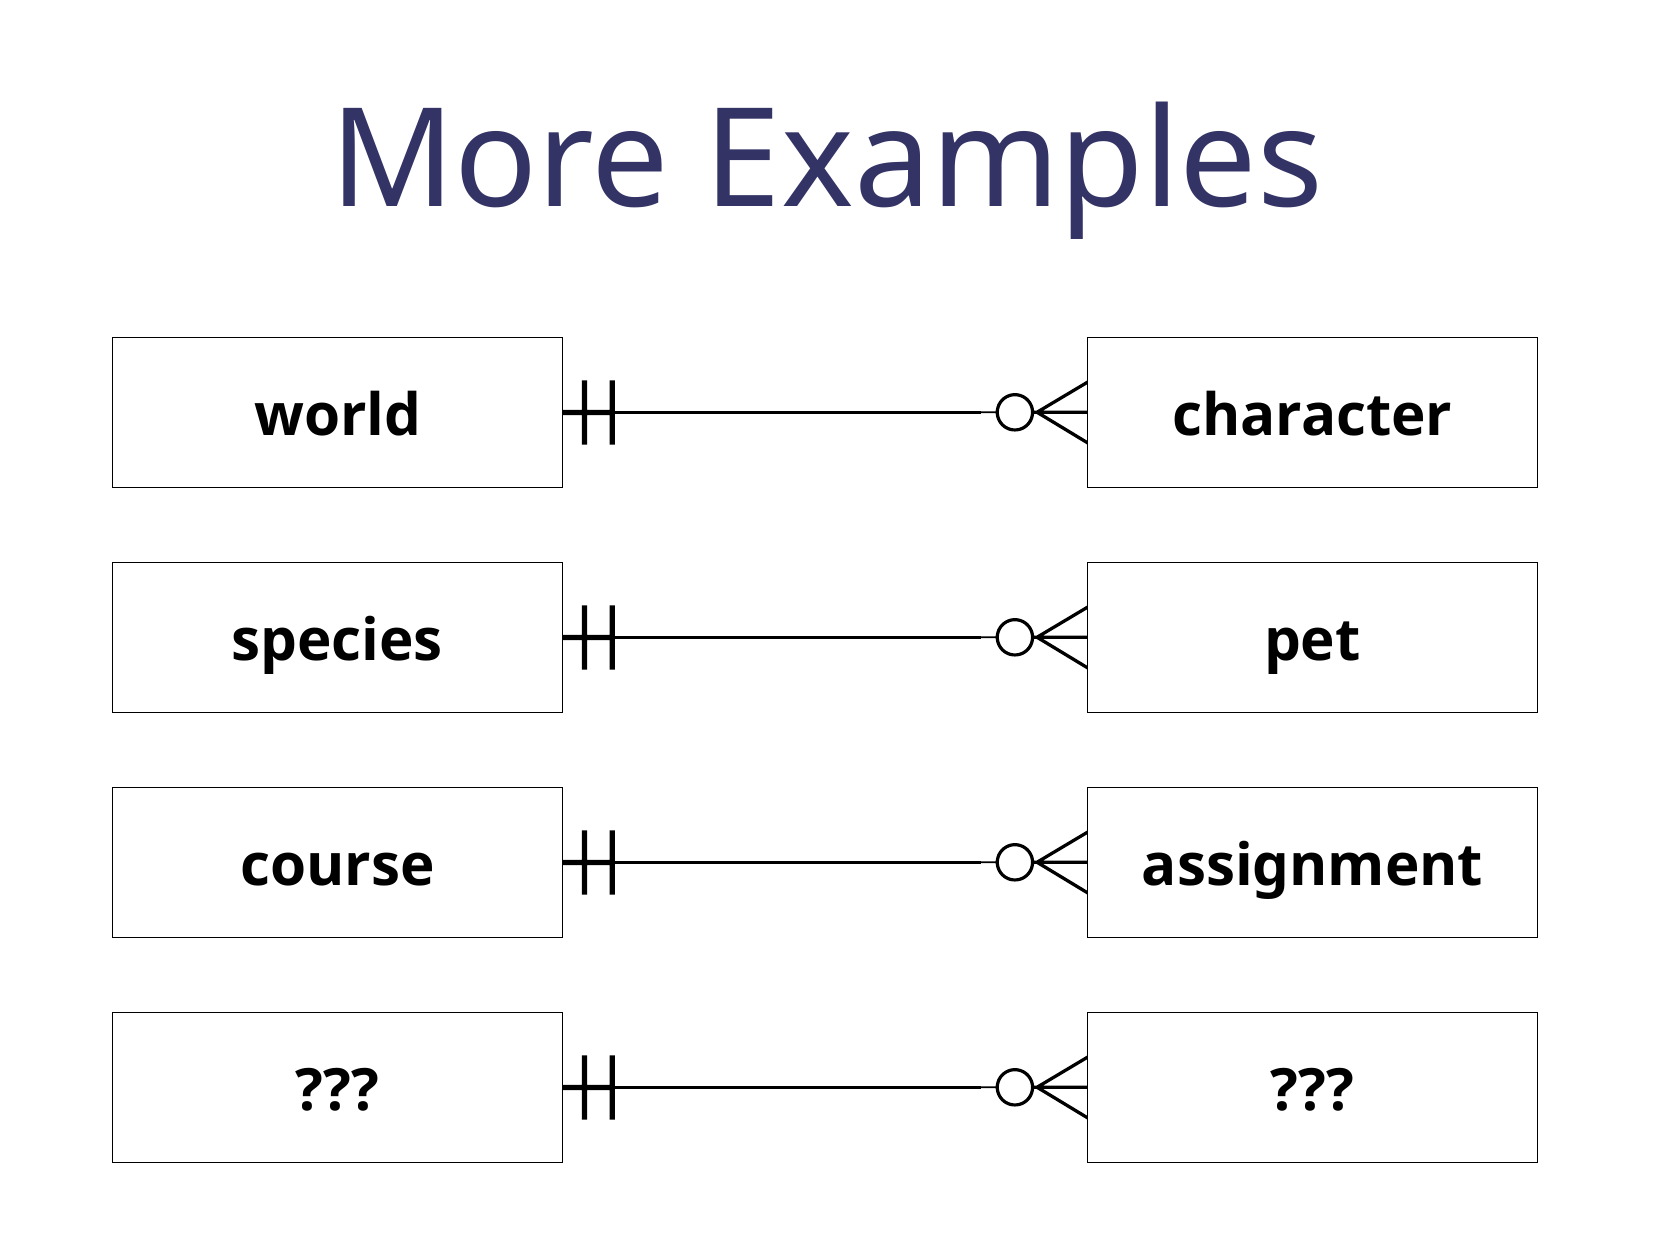

# More Examples
world
character
species
pet
course
assignment
???
???